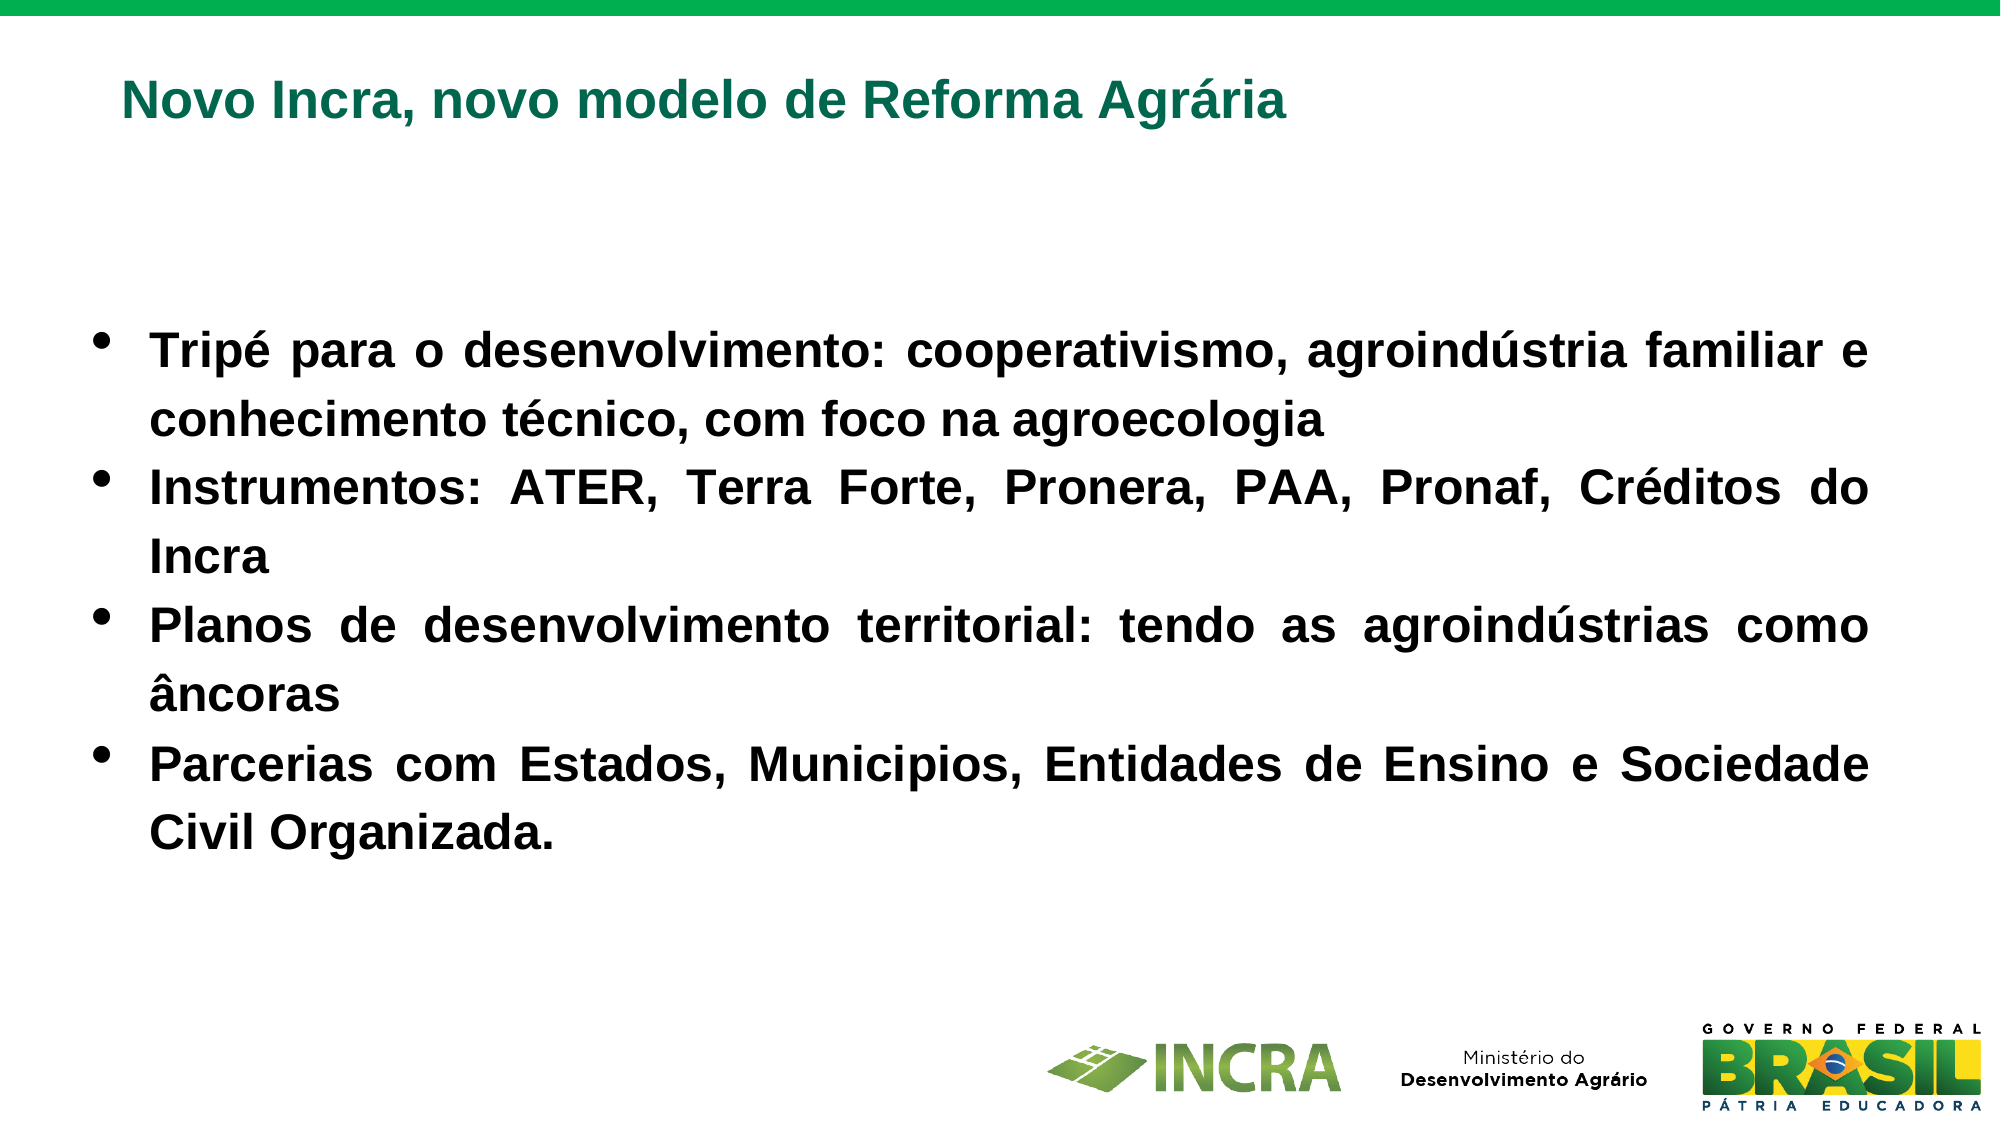

Novo Incra, novo modelo de Reforma Agrária
Tripé para o desenvolvimento: cooperativismo, agroindústria familiar e conhecimento técnico, com foco na agroecologia
Instrumentos: ATER, Terra Forte, Pronera, PAA, Pronaf, Créditos do Incra
Planos de desenvolvimento territorial: tendo as agroindústrias como âncoras
Parcerias com Estados, Municipios, Entidades de Ensino e Sociedade Civil Organizada.